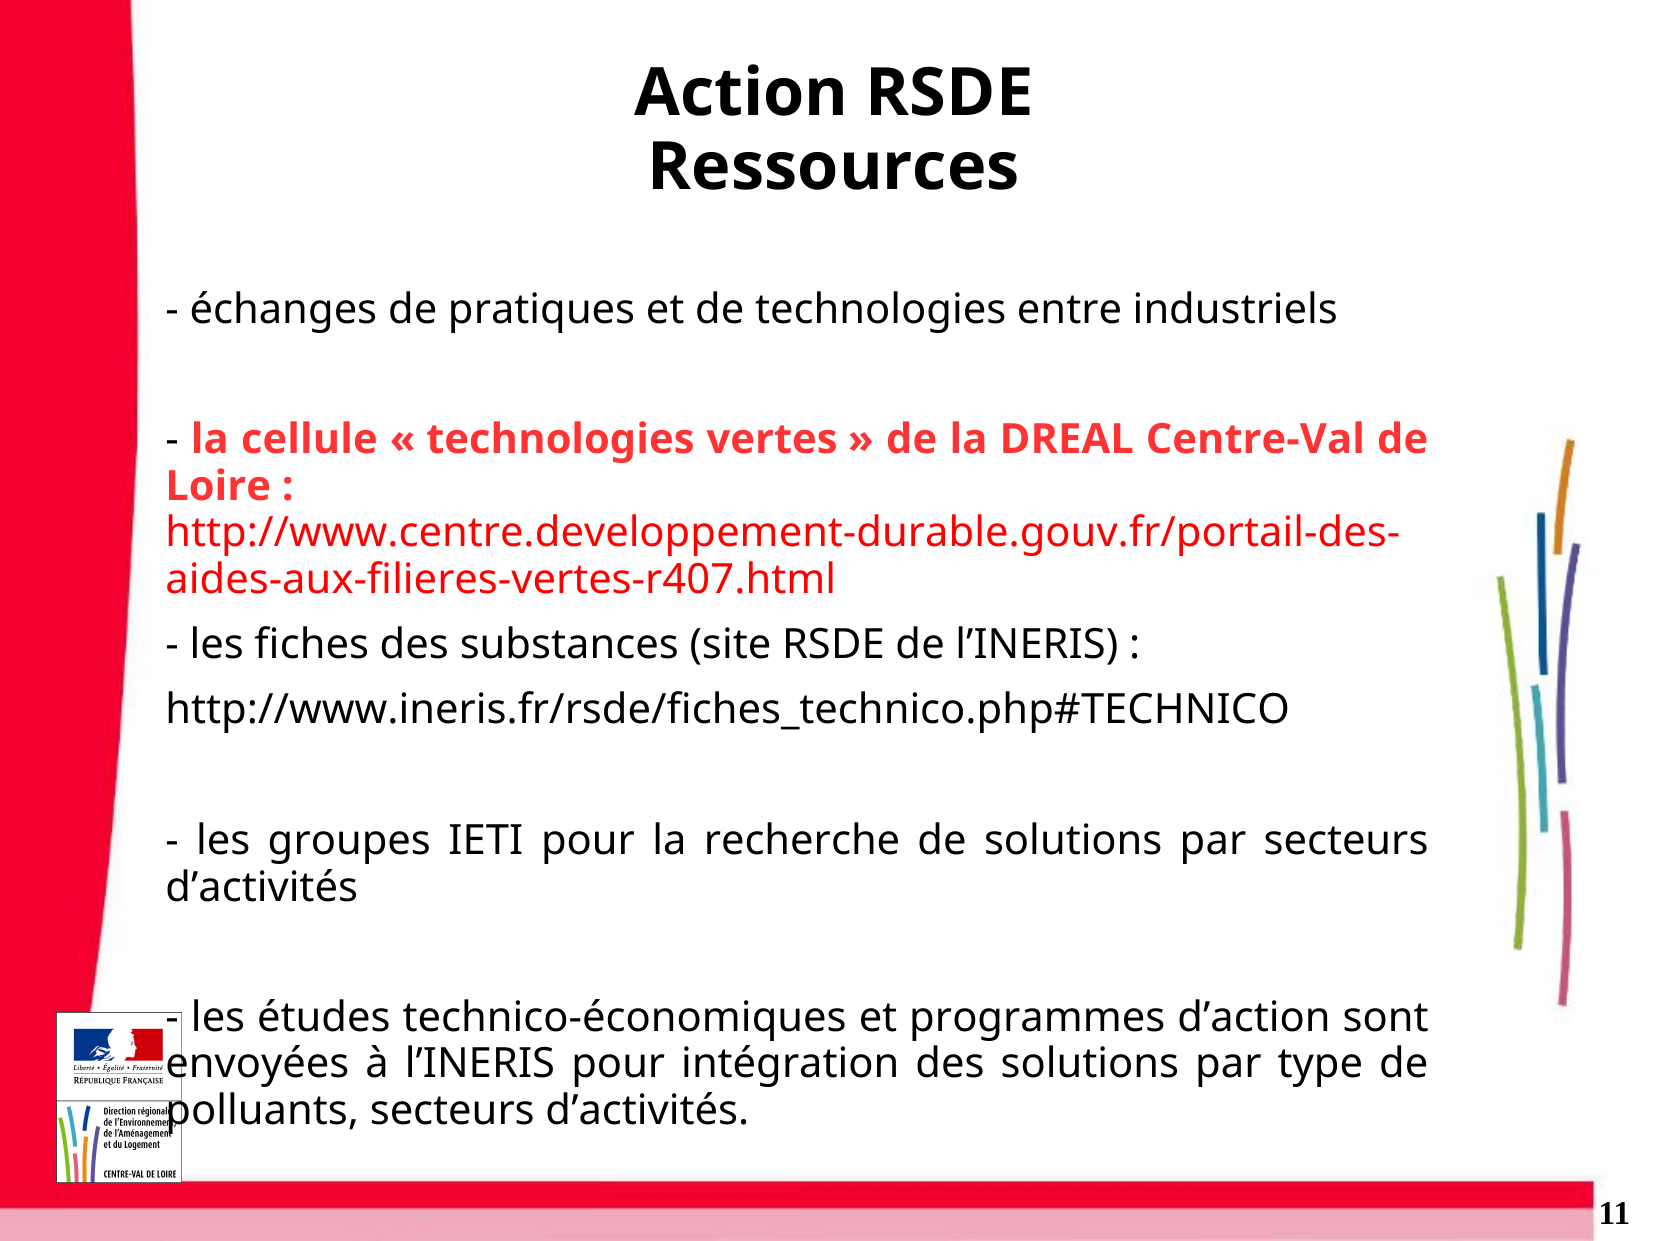

Action RSDE
Ressources
- échanges de pratiques et de technologies entre industriels
- la cellule « technologies vertes » de la DREAL Centre-Val de Loire : http://www.centre.developpement-durable.gouv.fr/portail-des-aides-aux-filieres-vertes-r407.html
- les fiches des substances (site RSDE de l’INERIS) :
http://www.ineris.fr/rsde/fiches_technico.php#TECHNICO
- les groupes IETI pour la recherche de solutions par secteurs d’activités
- les études technico-économiques et programmes d’action sont envoyées à l’INERIS pour intégration des solutions par type de polluants, secteurs d’activités.
11
11